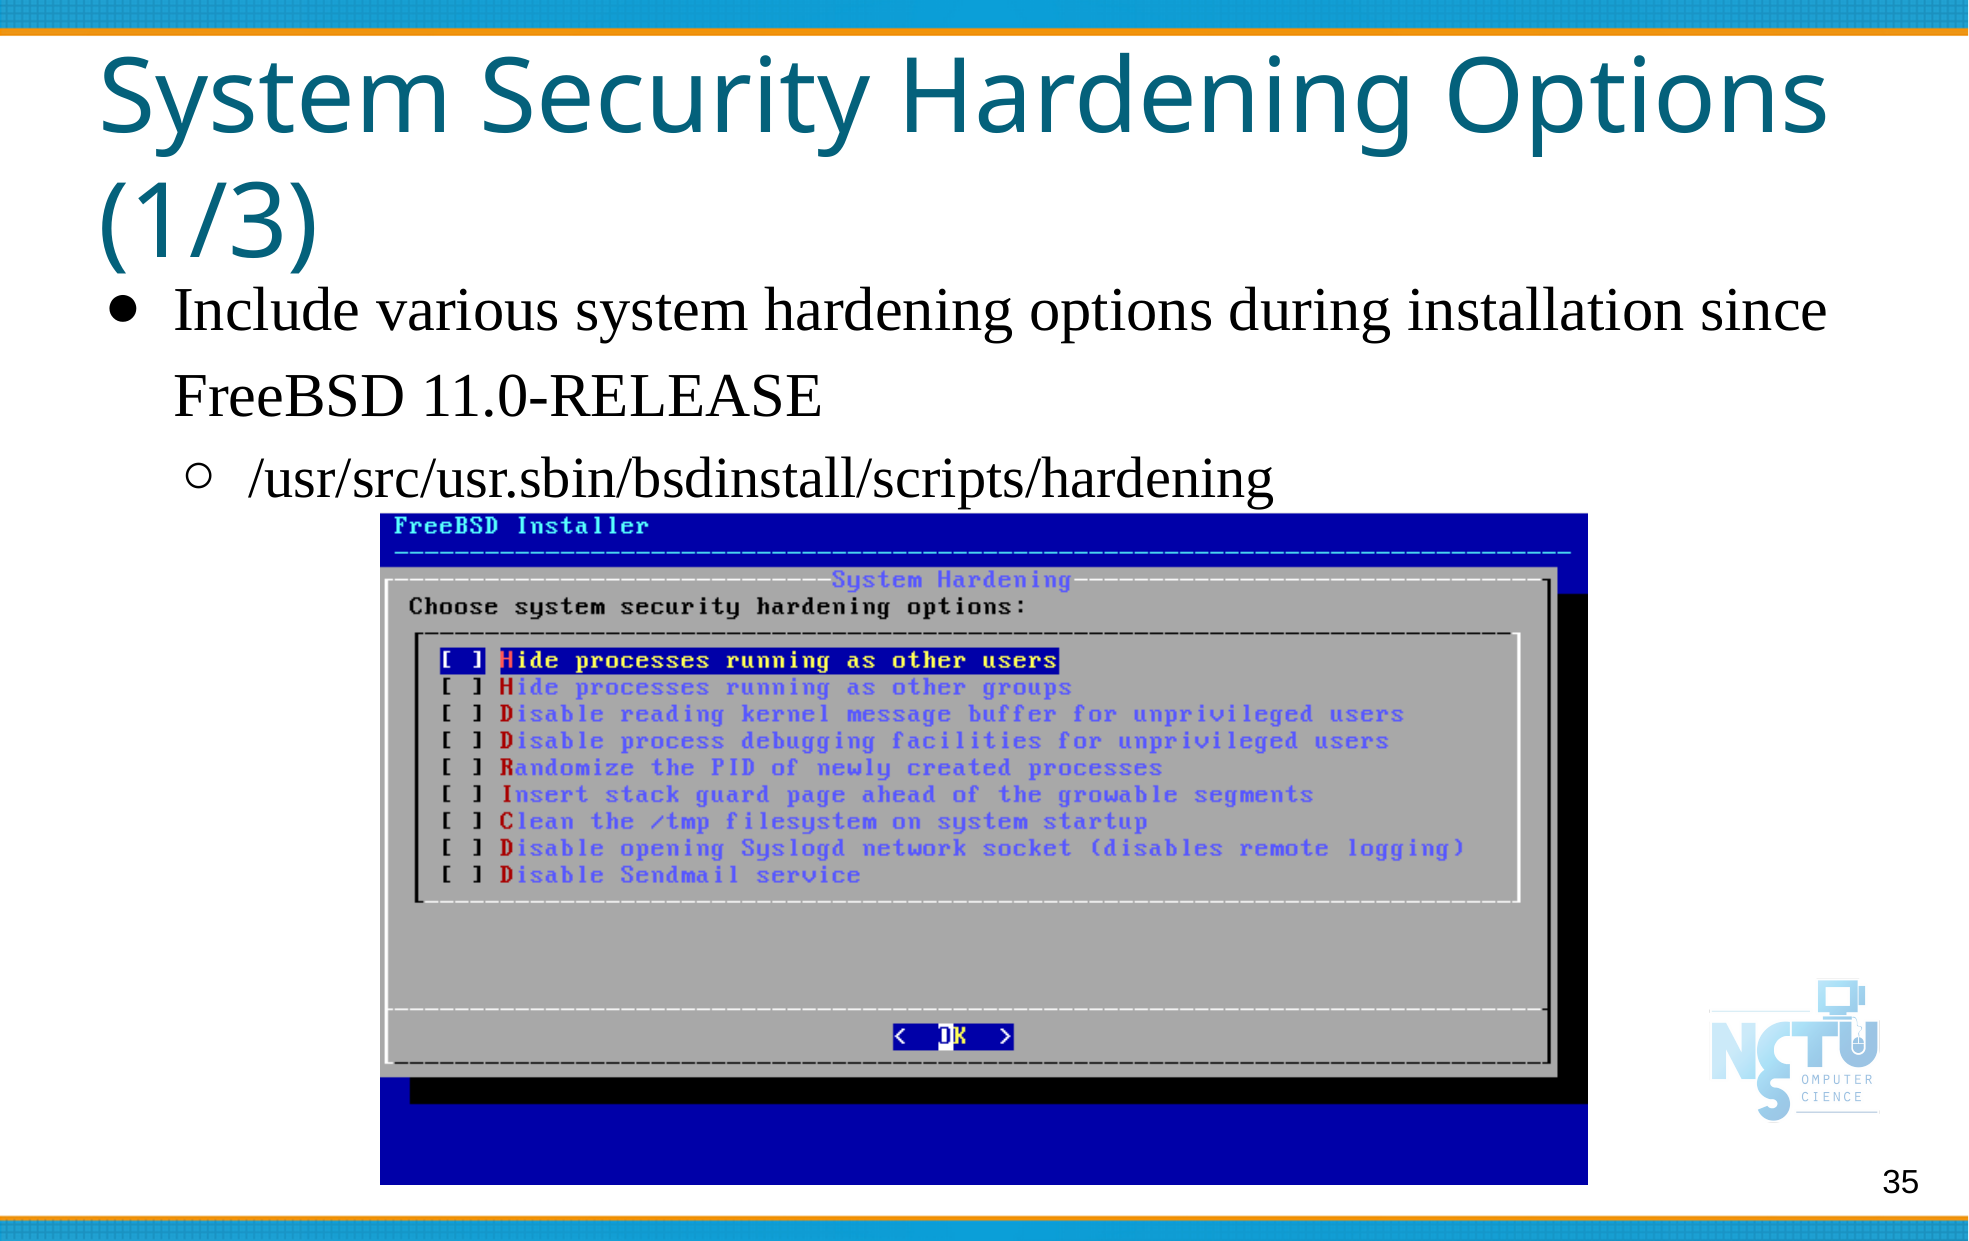

# System Security Hardening Options (1/3)
Include various system hardening options during installation since FreeBSD 11.0-RELEASE
/usr/src/usr.sbin/bsdinstall/scripts/hardening